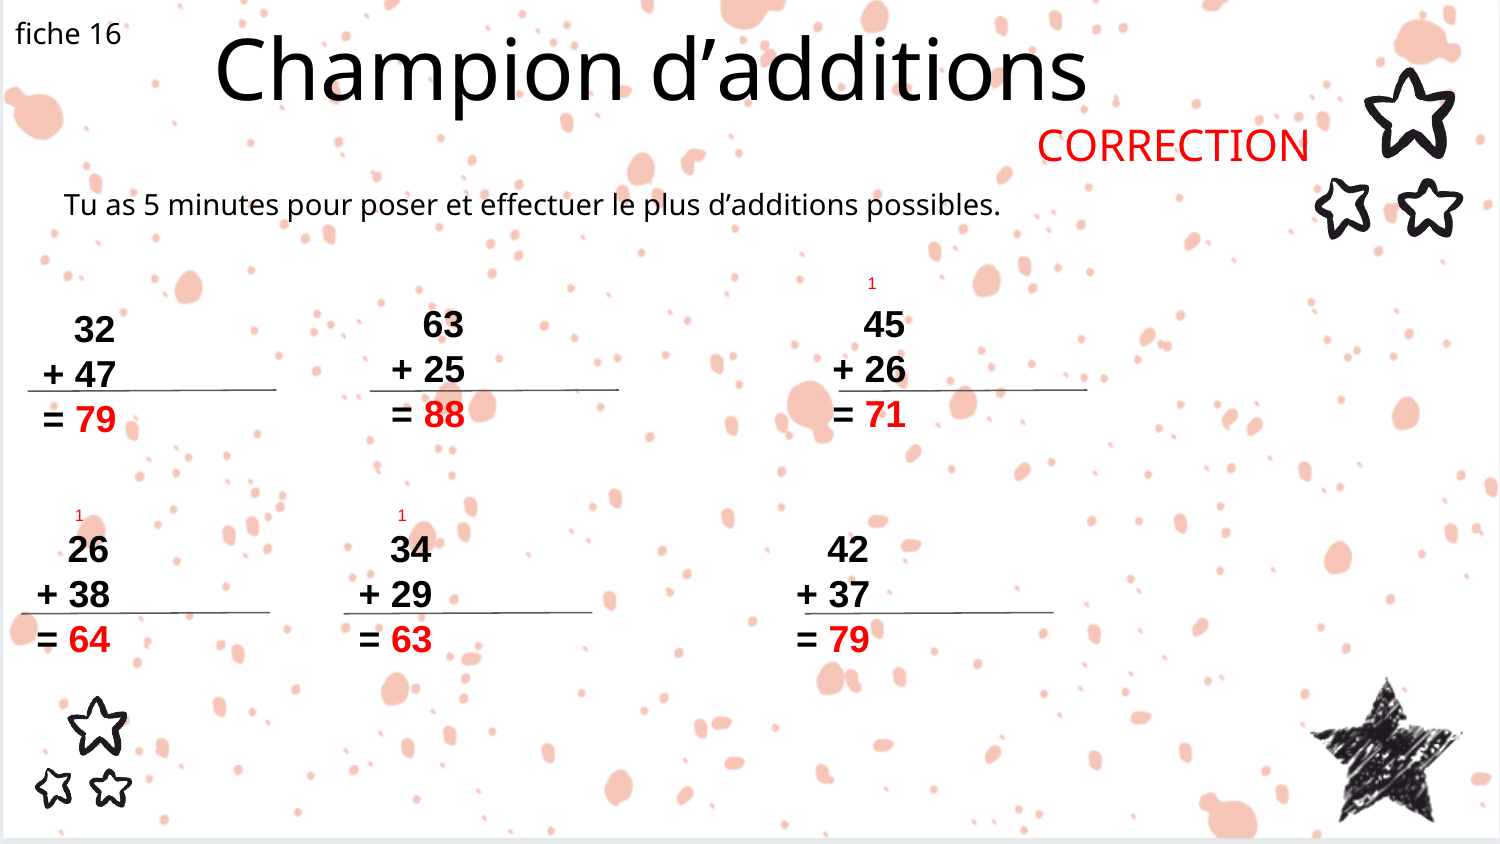

fiche 16
Champion d’additions
CORRECTION
Tu as 5 minutes pour poser et effectuer le plus d’additions possibles.
1
 63
+ 25
= 88
 45
+ 26
= 71
 32
+ 47
= 79
1
1
 26
+ 38
= 64
 34
+ 29
= 63
 42
+ 37
= 79